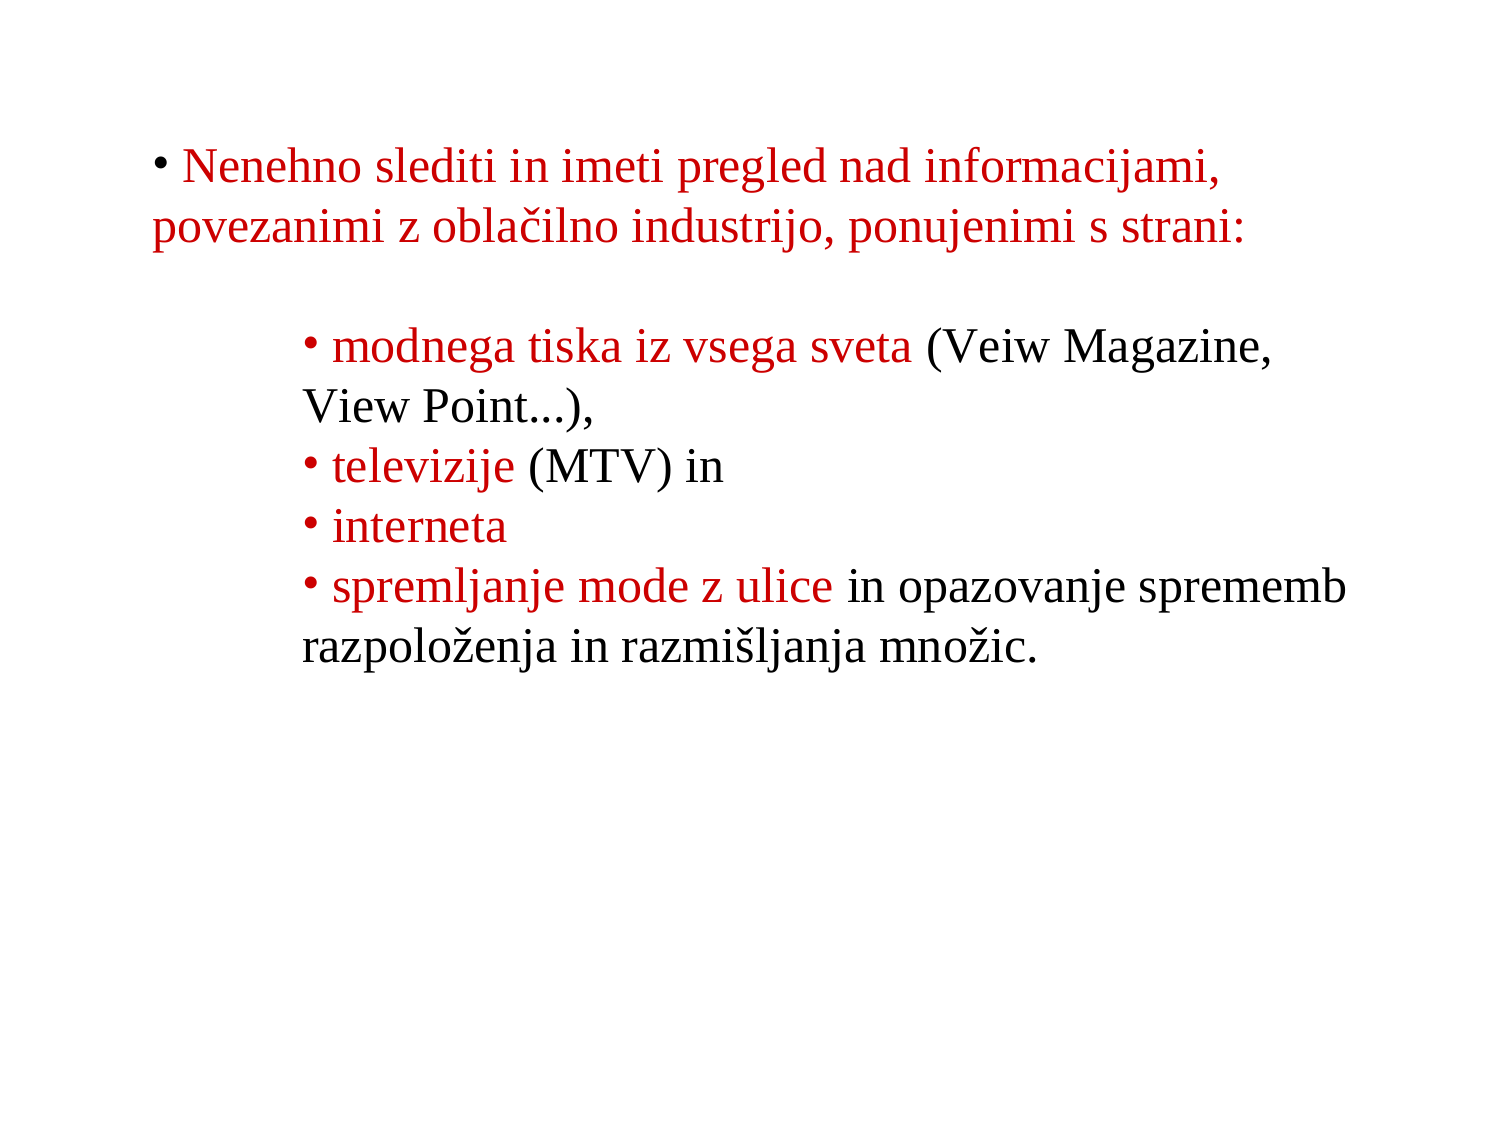

Nenehno slediti in imeti pregled nad informacijami, povezanimi z oblačilno industrijo, ponujenimi s strani:
 modnega tiska iz vsega sveta (Veiw Magazine, View Point...),
 televizije (MTV) in
 interneta
 spremljanje mode z ulice in opazovanje sprememb razpoloženja in razmišljanja množic.